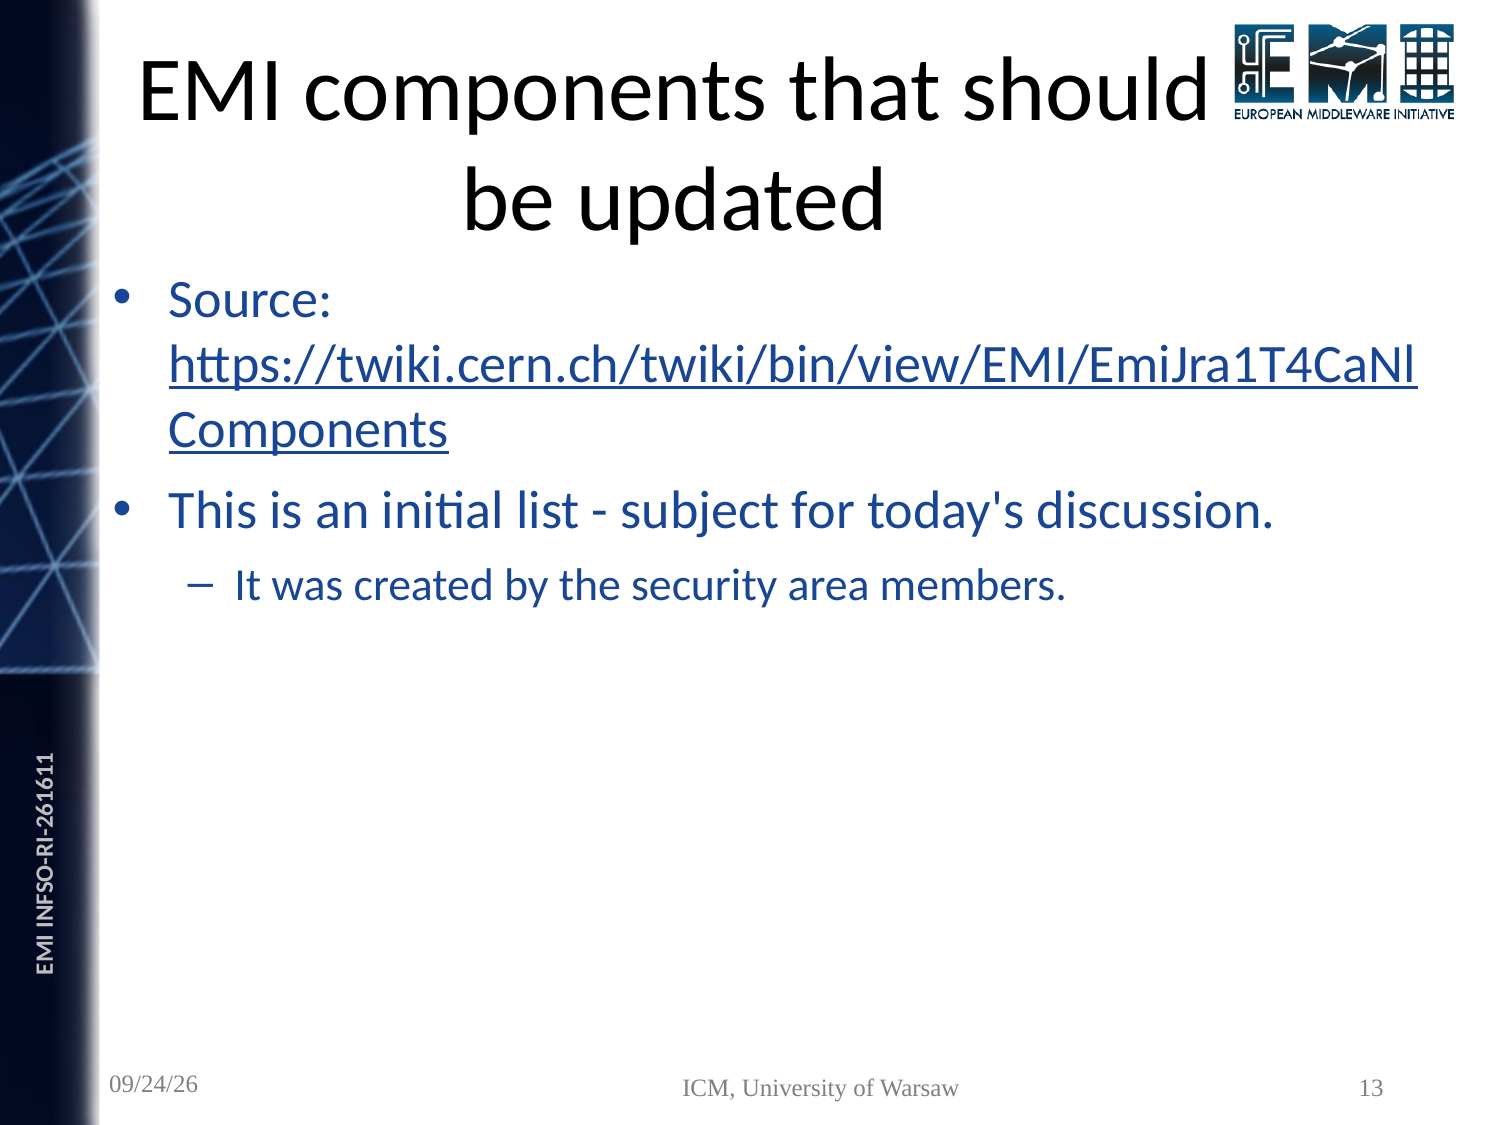

# EMI components that should be updated
Source: https://twiki.cern.ch/twiki/bin/view/EMI/EmiJra1T4CaNlComponents
This is an initial list - subject for today's discussion.
It was created by the security area members.
13